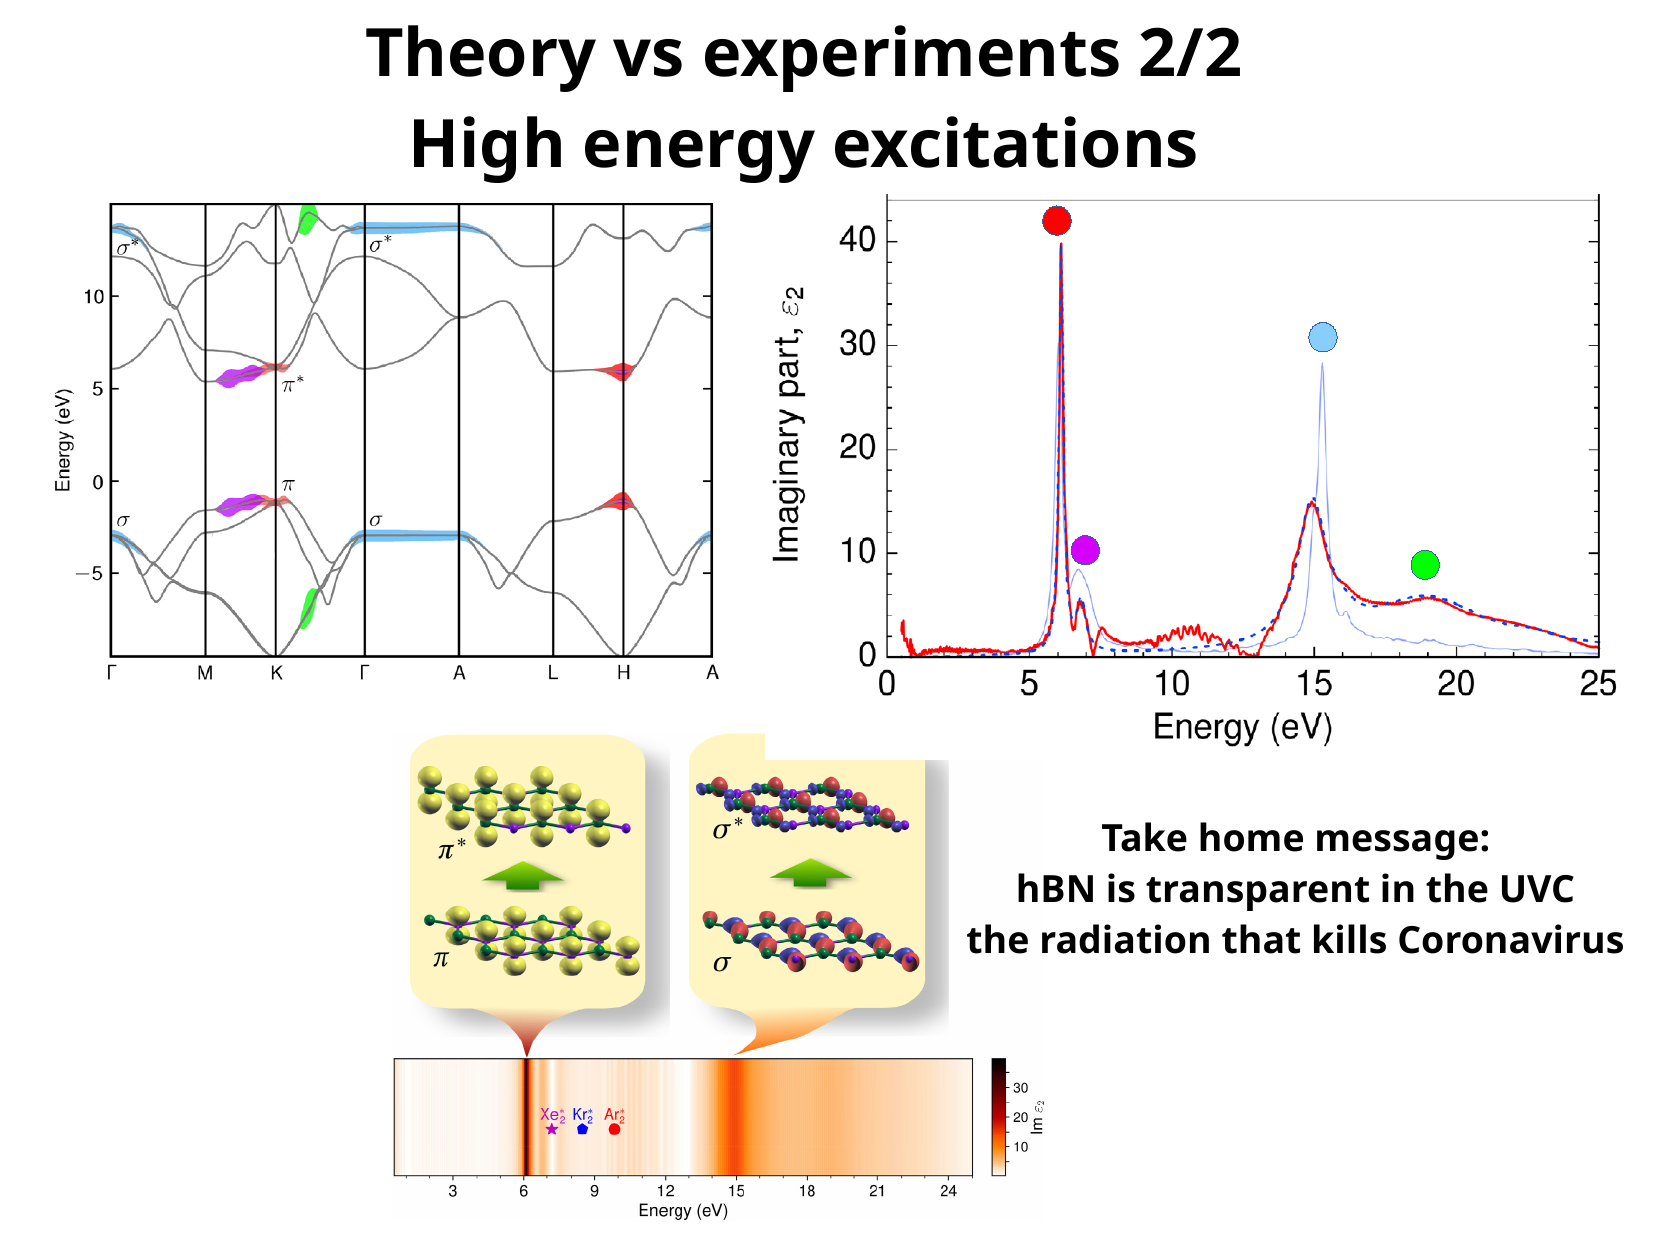

# Theory vs experiments 2/2 High energy excitations
Take home message:
hBN is transparent in the UVC
the radiation that kills Coronavirus